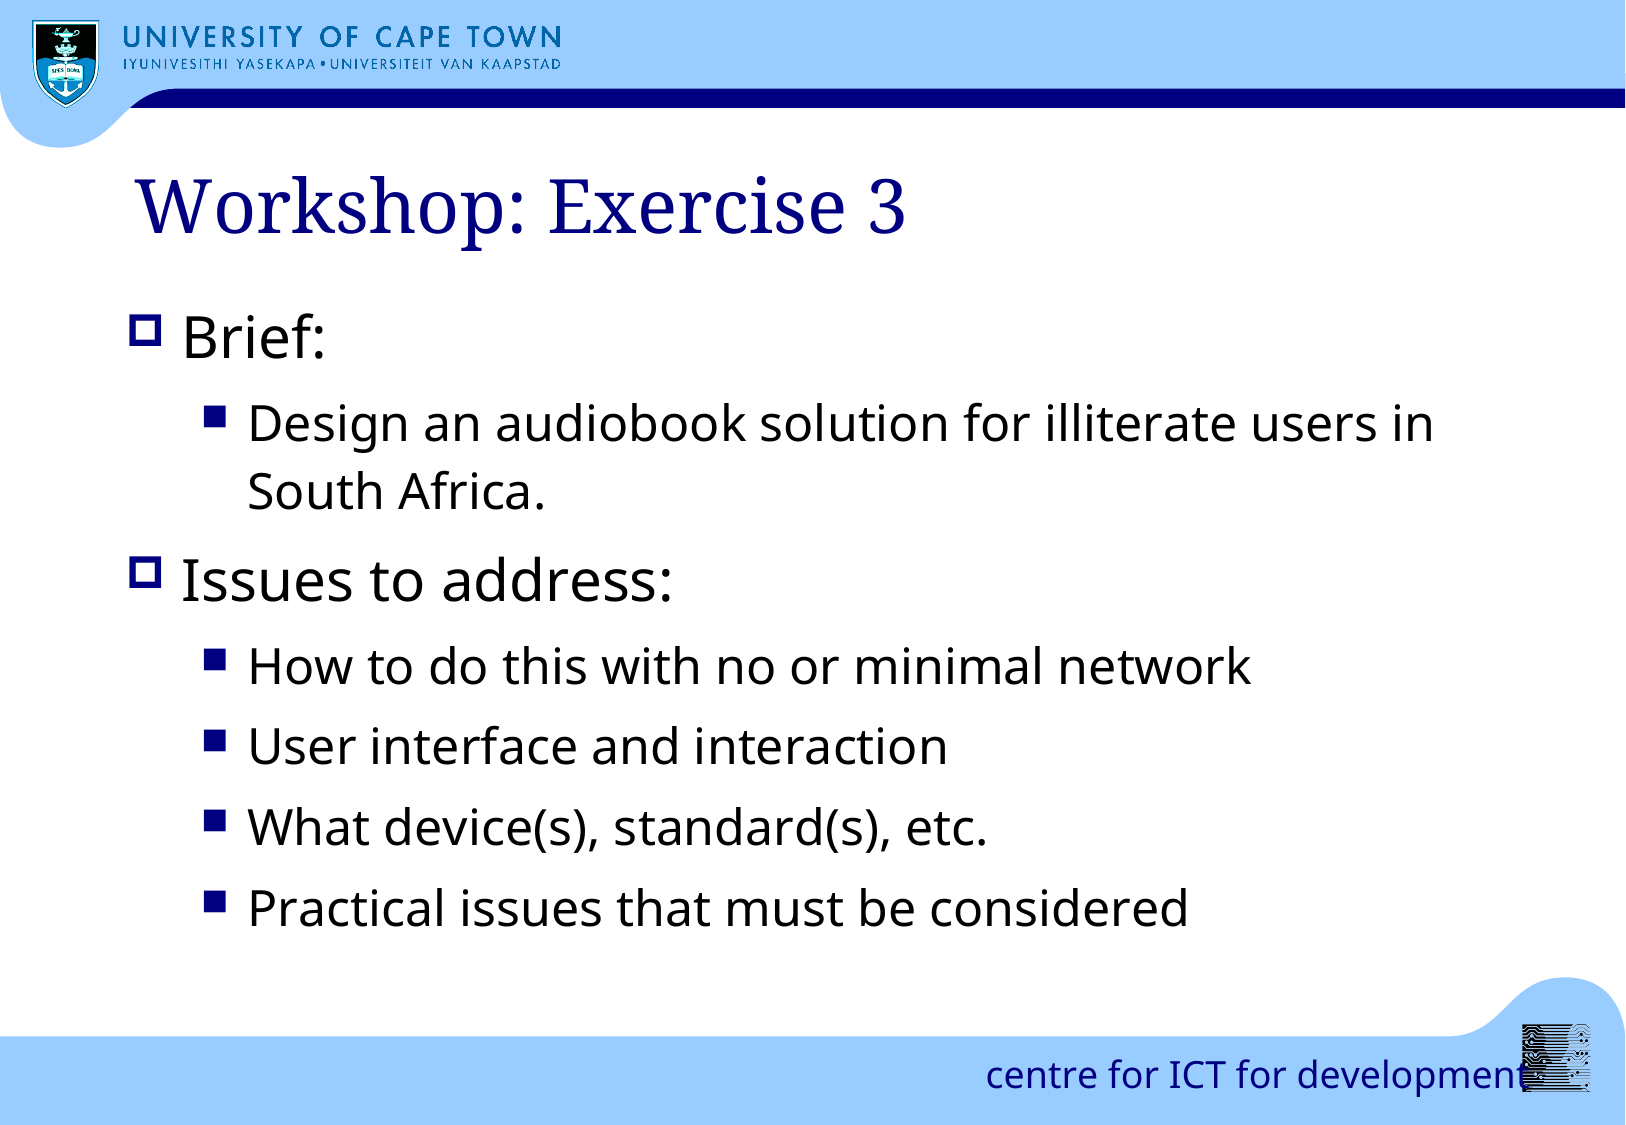

# Workshop: Exercise 3
Brief:
Design an audiobook solution for illiterate users in South Africa.
Issues to address:
How to do this with no or minimal network
User interface and interaction
What device(s), standard(s), etc.
Practical issues that must be considered